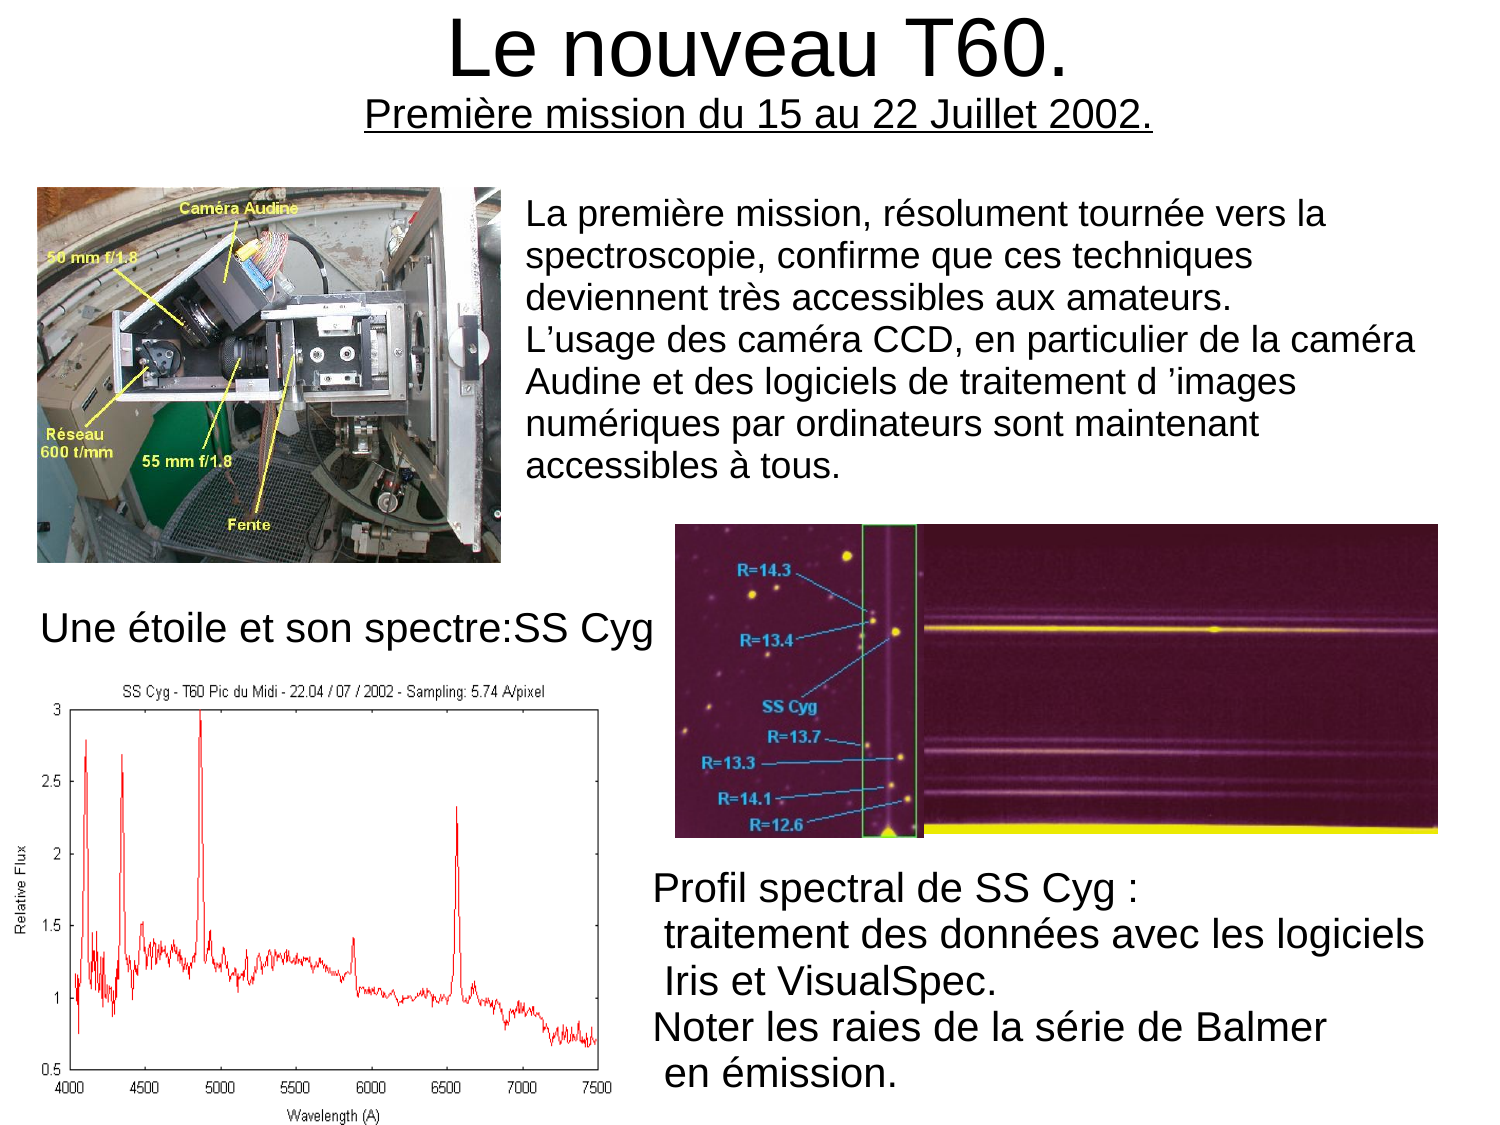

Le nouveau T60.
Première mission du 15 au 22 Juillet 2002.
 La première mission, résolument tournée vers la
 spectroscopie, confirme que ces techniques
 deviennent très accessibles aux amateurs.
 L’usage des caméra CCD, en particulier de la caméra
 Audine et des logiciels de traitement d ’images
 numériques par ordinateurs sont maintenant
 accessibles à tous.
Une étoile et son spectre:SS Cyg
Profil spectral de SS Cyg :
 traitement des données avec les logiciels
 Iris et VisualSpec.
Noter les raies de la série de Balmer
 en émission.